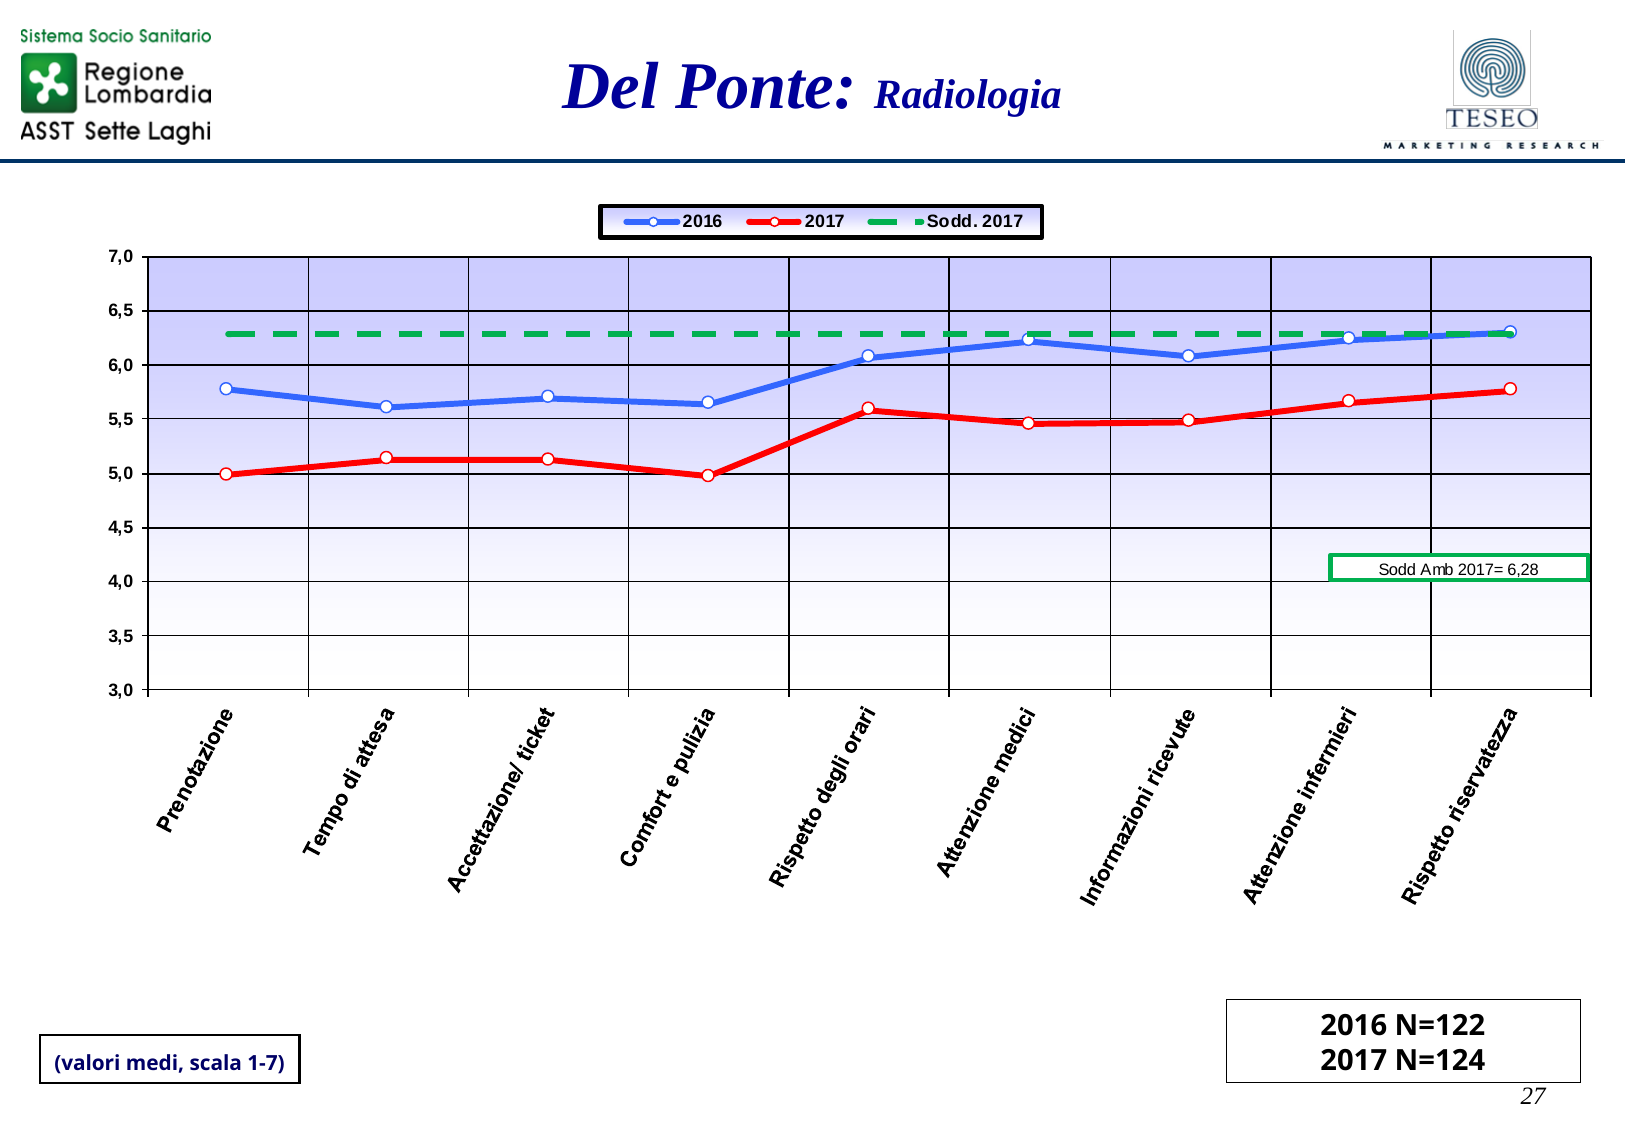

Del Ponte: Radiologia
2016 N=122
2017 N=124
(valori medi, scala 1-7)